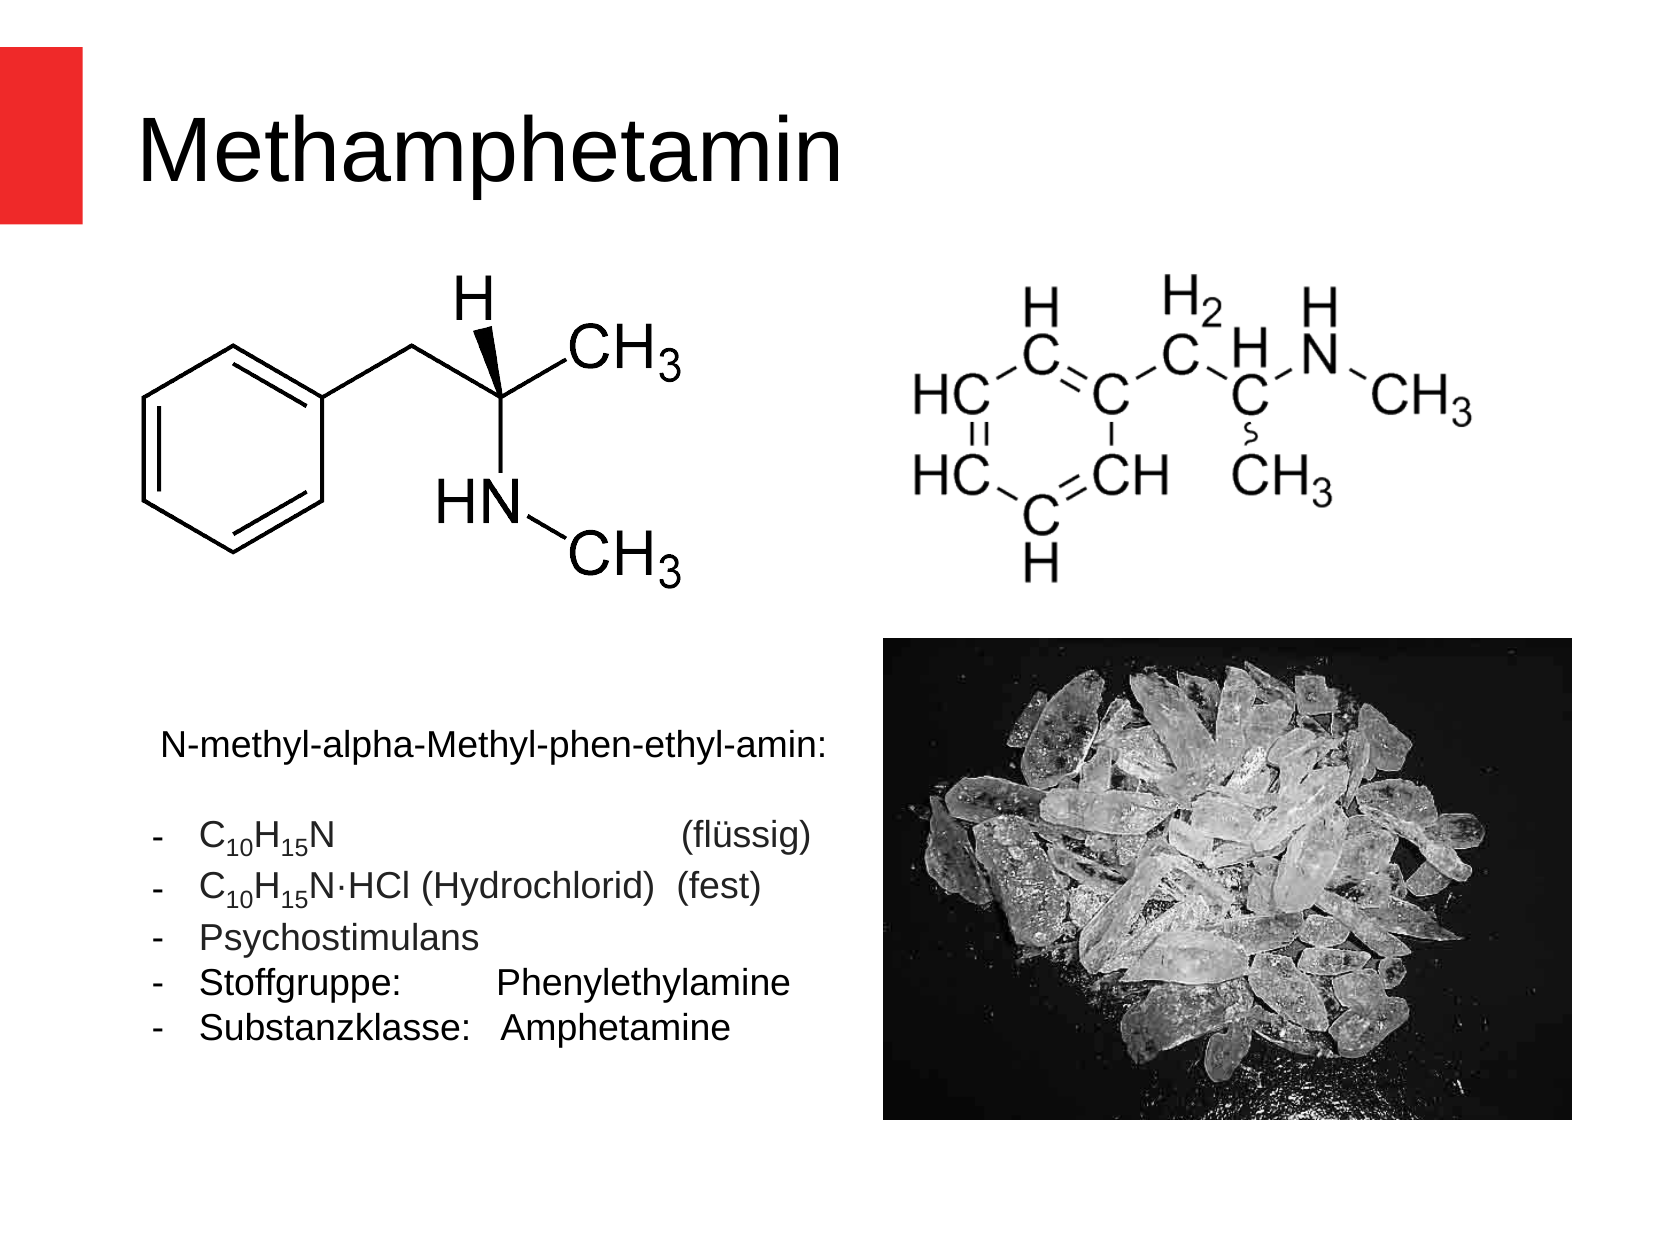

Methamphetamin
 N-methyl-alpha-Methyl-phen-ethyl-amin:
C10H15N (flüssig)
C10H15N·HCl (Hydrochlorid) (fest)
Psychostimulans
Stoffgruppe: Phenylethylamine
Substanzklasse: Amphetamine